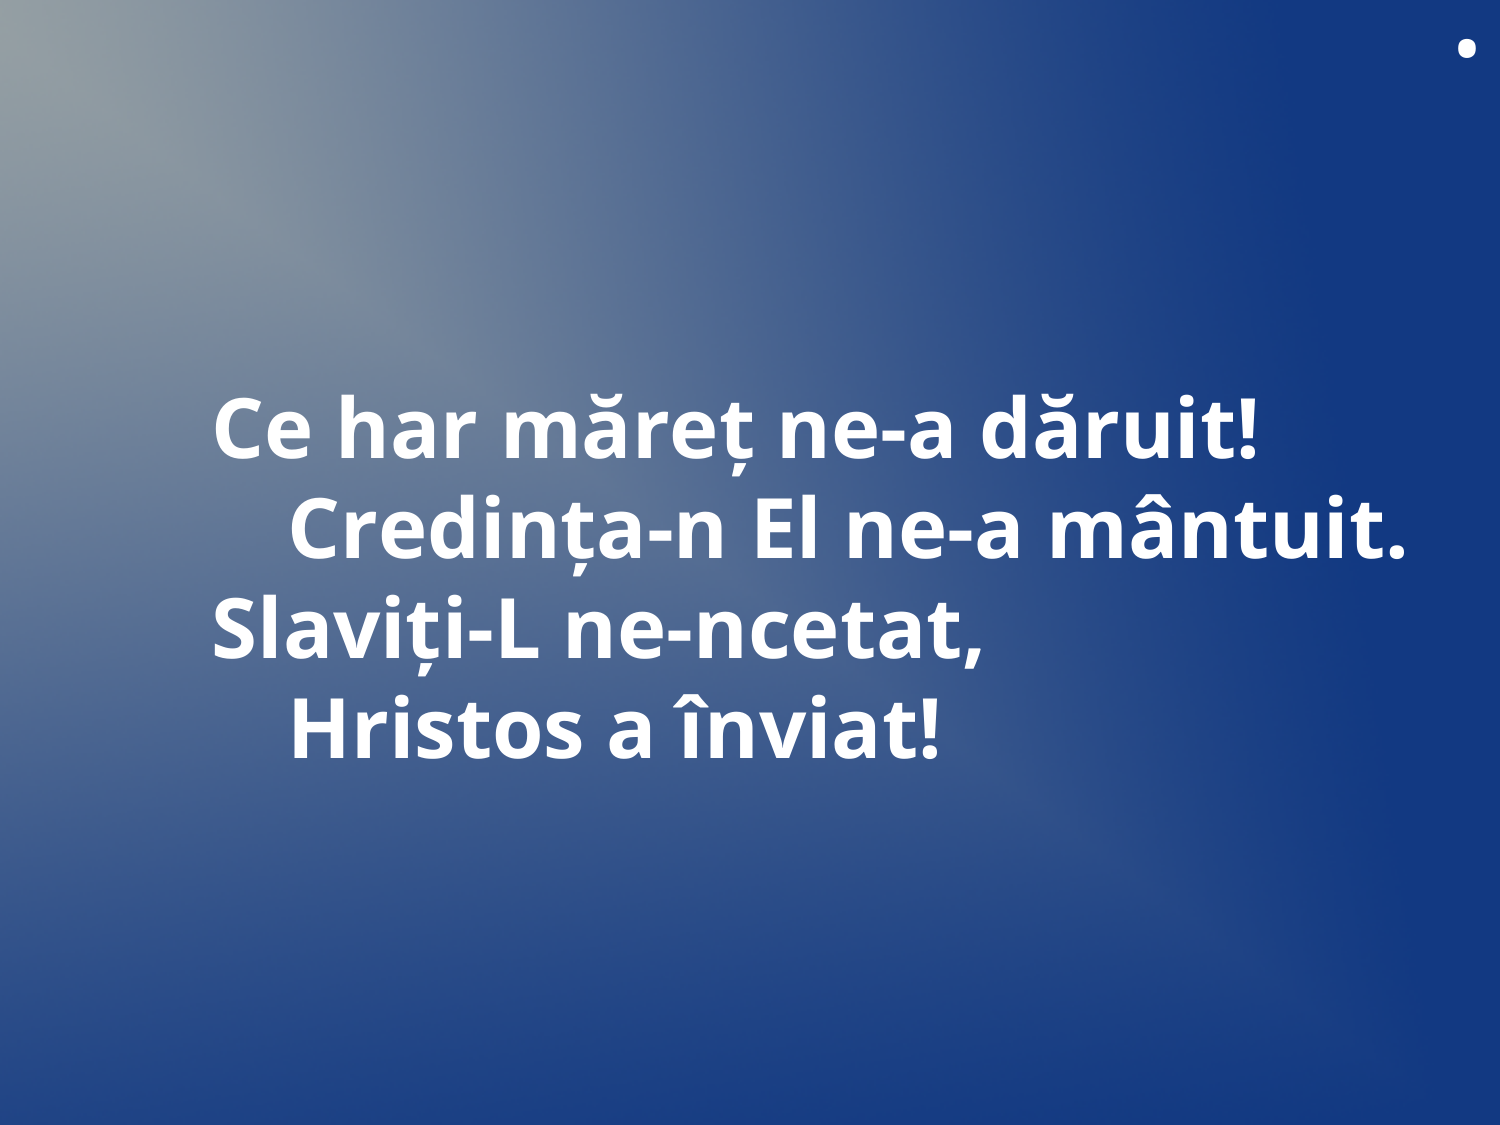

.
Ce har măreţ ne-a dăruit!
	Credinţa-n El ne-a mântuit.
Slaviţi-L ne-ncetat,
	Hristos a înviat!